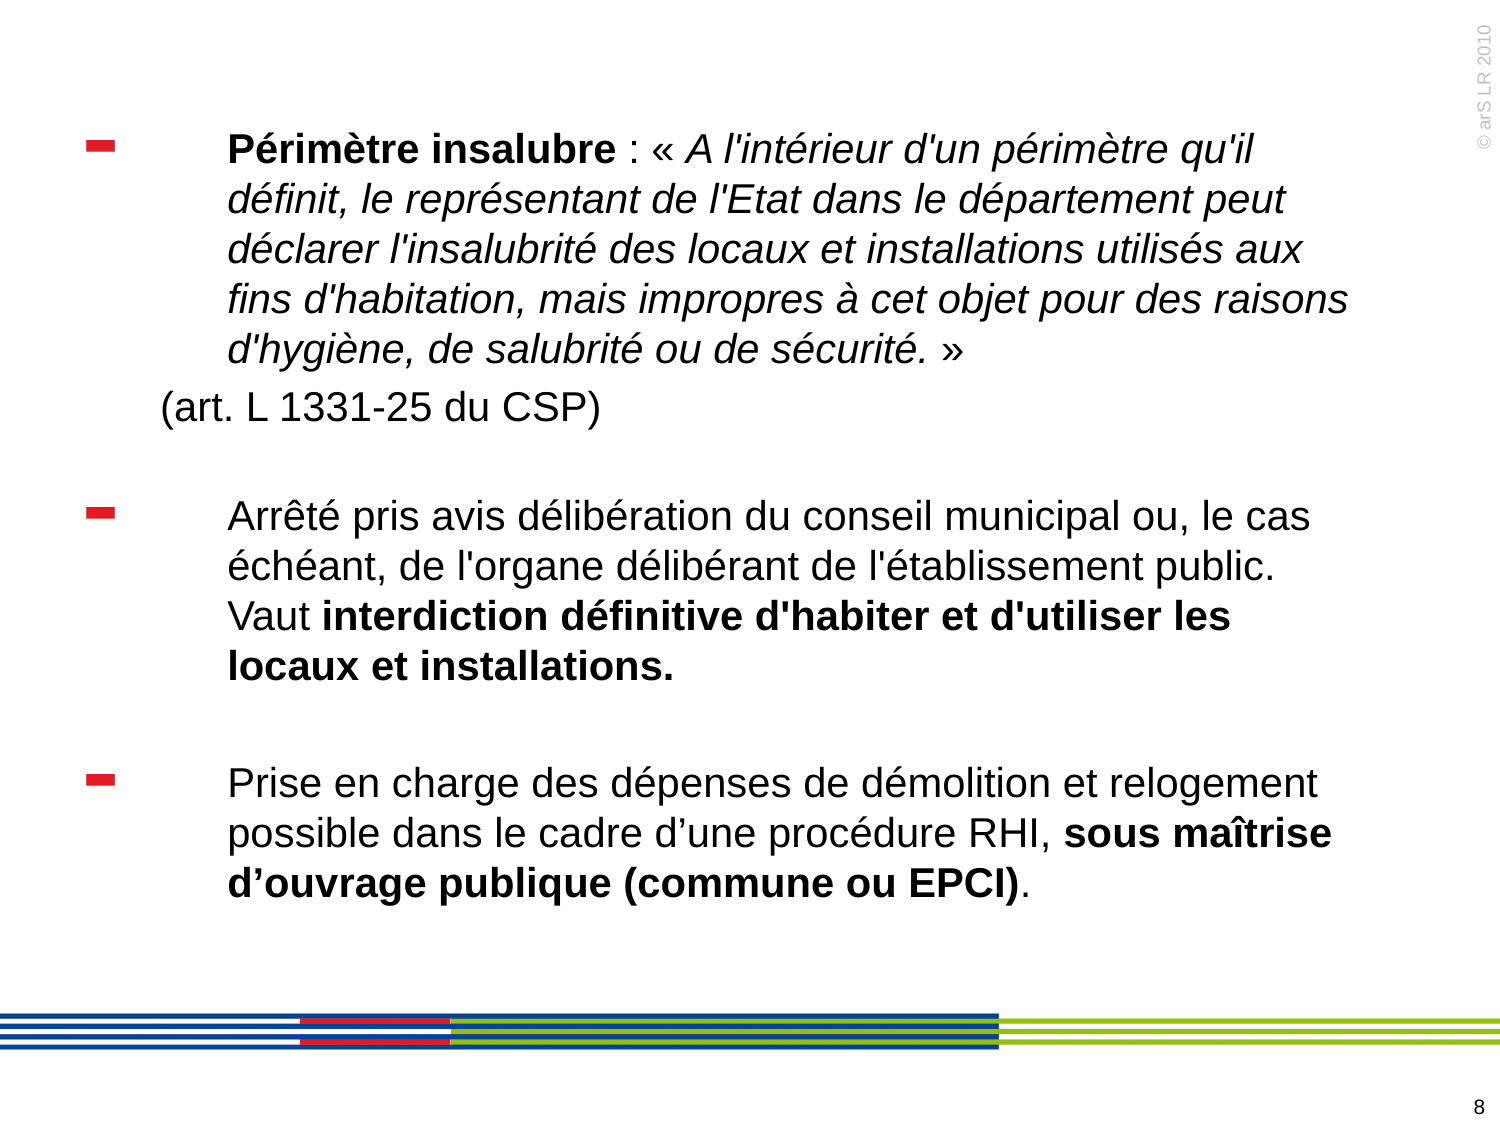

# Périmètre insalubre : « A l'intérieur d'un périmètre qu'il définit, le représentant de l'Etat dans le département peut déclarer l'insalubrité des locaux et installations utilisés aux fins d'habitation, mais impropres à cet objet pour des raisons d'hygiène, de salubrité ou de sécurité. »
	(art. L 1331-25 du CSP)
Arrêté pris avis délibération du conseil municipal ou, le cas échéant, de l'organe délibérant de l'établissement public.
Vaut interdiction définitive d'habiter et d'utiliser les locaux et installations.
Prise en charge des dépenses de démolition et relogement possible dans le cadre d’une procédure RHI, sous maîtrise d’ouvrage publique (commune ou EPCI).